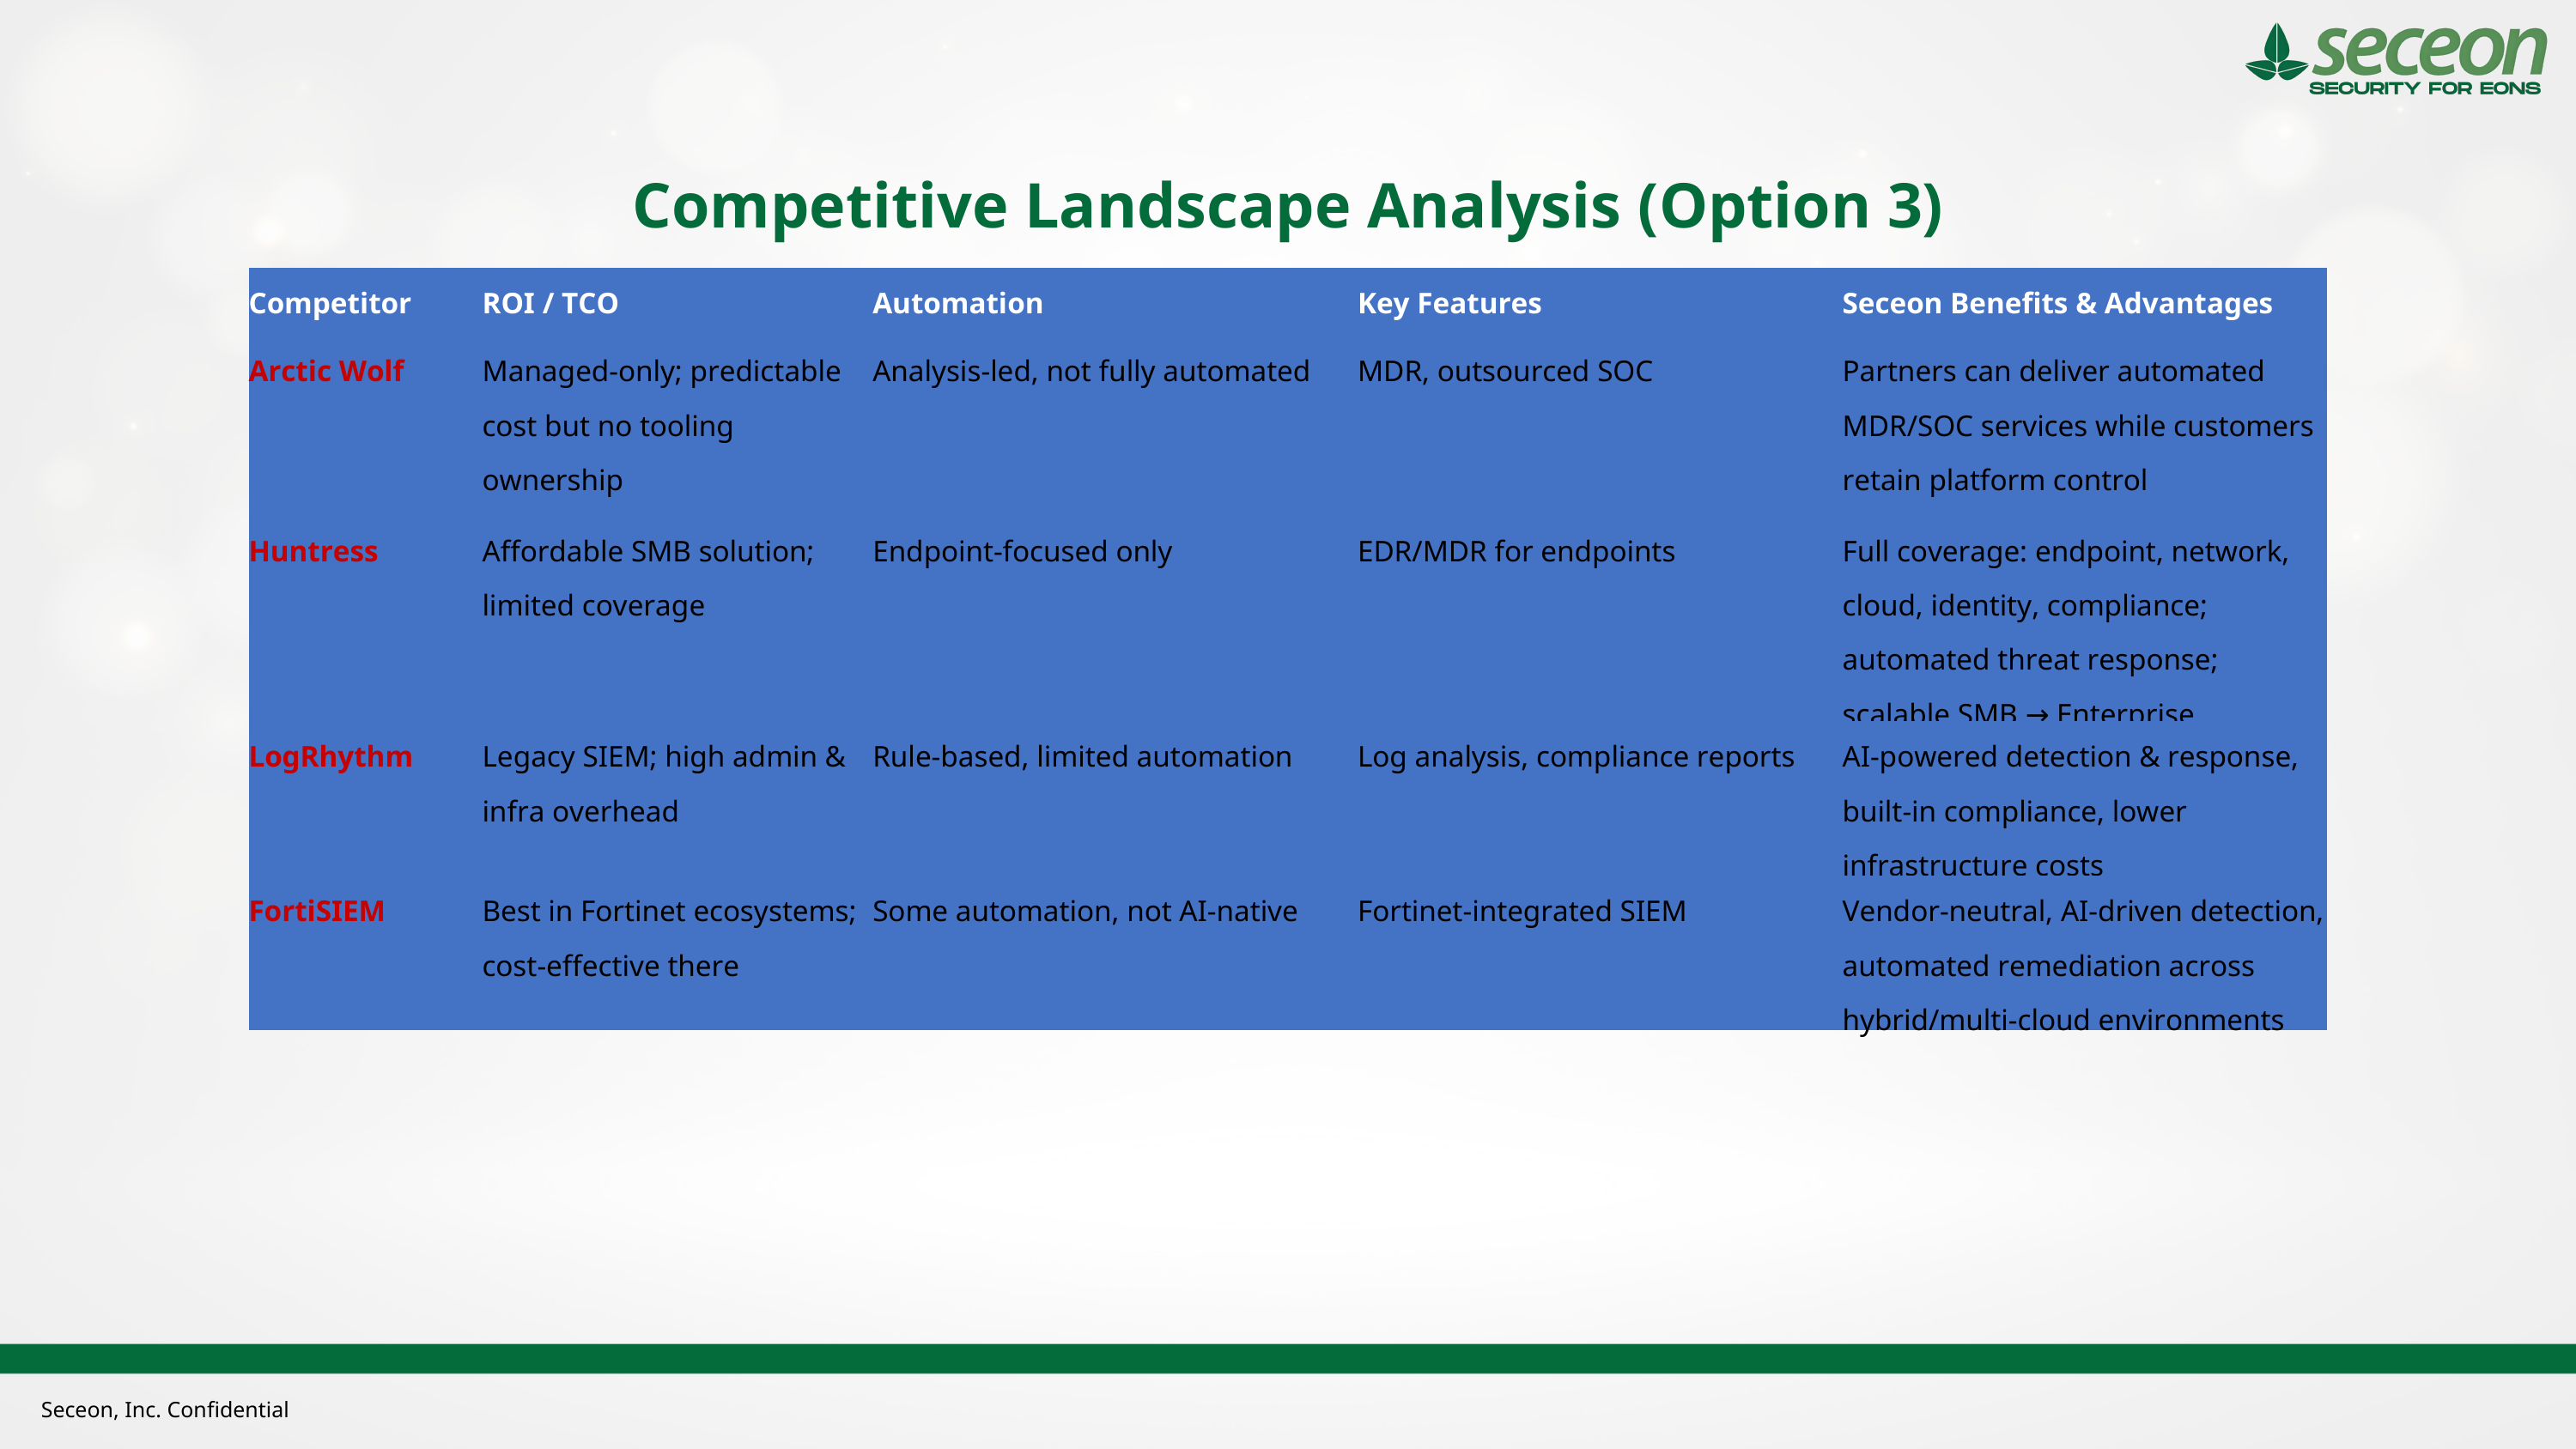

Competitive Landscape Analysis​ (Option 3)
| Competitor | ROI / TCO | Automation | Key Features | Seceon Benefits & Advantages |
| --- | --- | --- | --- | --- |
| Arctic Wolf | Managed-only; predictable cost but no tooling ownership | Analysis-led, not fully automated | MDR, outsourced SOC | Partners can deliver automated MDR/SOC services while customers retain platform control |
| Huntress | Affordable SMB solution; limited coverage | Endpoint-focused only | EDR/MDR for endpoints | Full coverage: endpoint, network, cloud, identity, compliance; automated threat response; scalable SMB → Enterprise |
| LogRhythm | Legacy SIEM; high admin & infra overhead | Rule-based, limited automation | Log analysis, compliance reports | AI-powered detection & response, built-in compliance, lower infrastructure costs |
| FortiSIEM | Best in Fortinet ecosystems; cost-effective there | Some automation, not AI-native | Fortinet-integrated SIEM | Vendor-neutral, AI-driven detection, automated remediation across hybrid/multi-cloud environments |